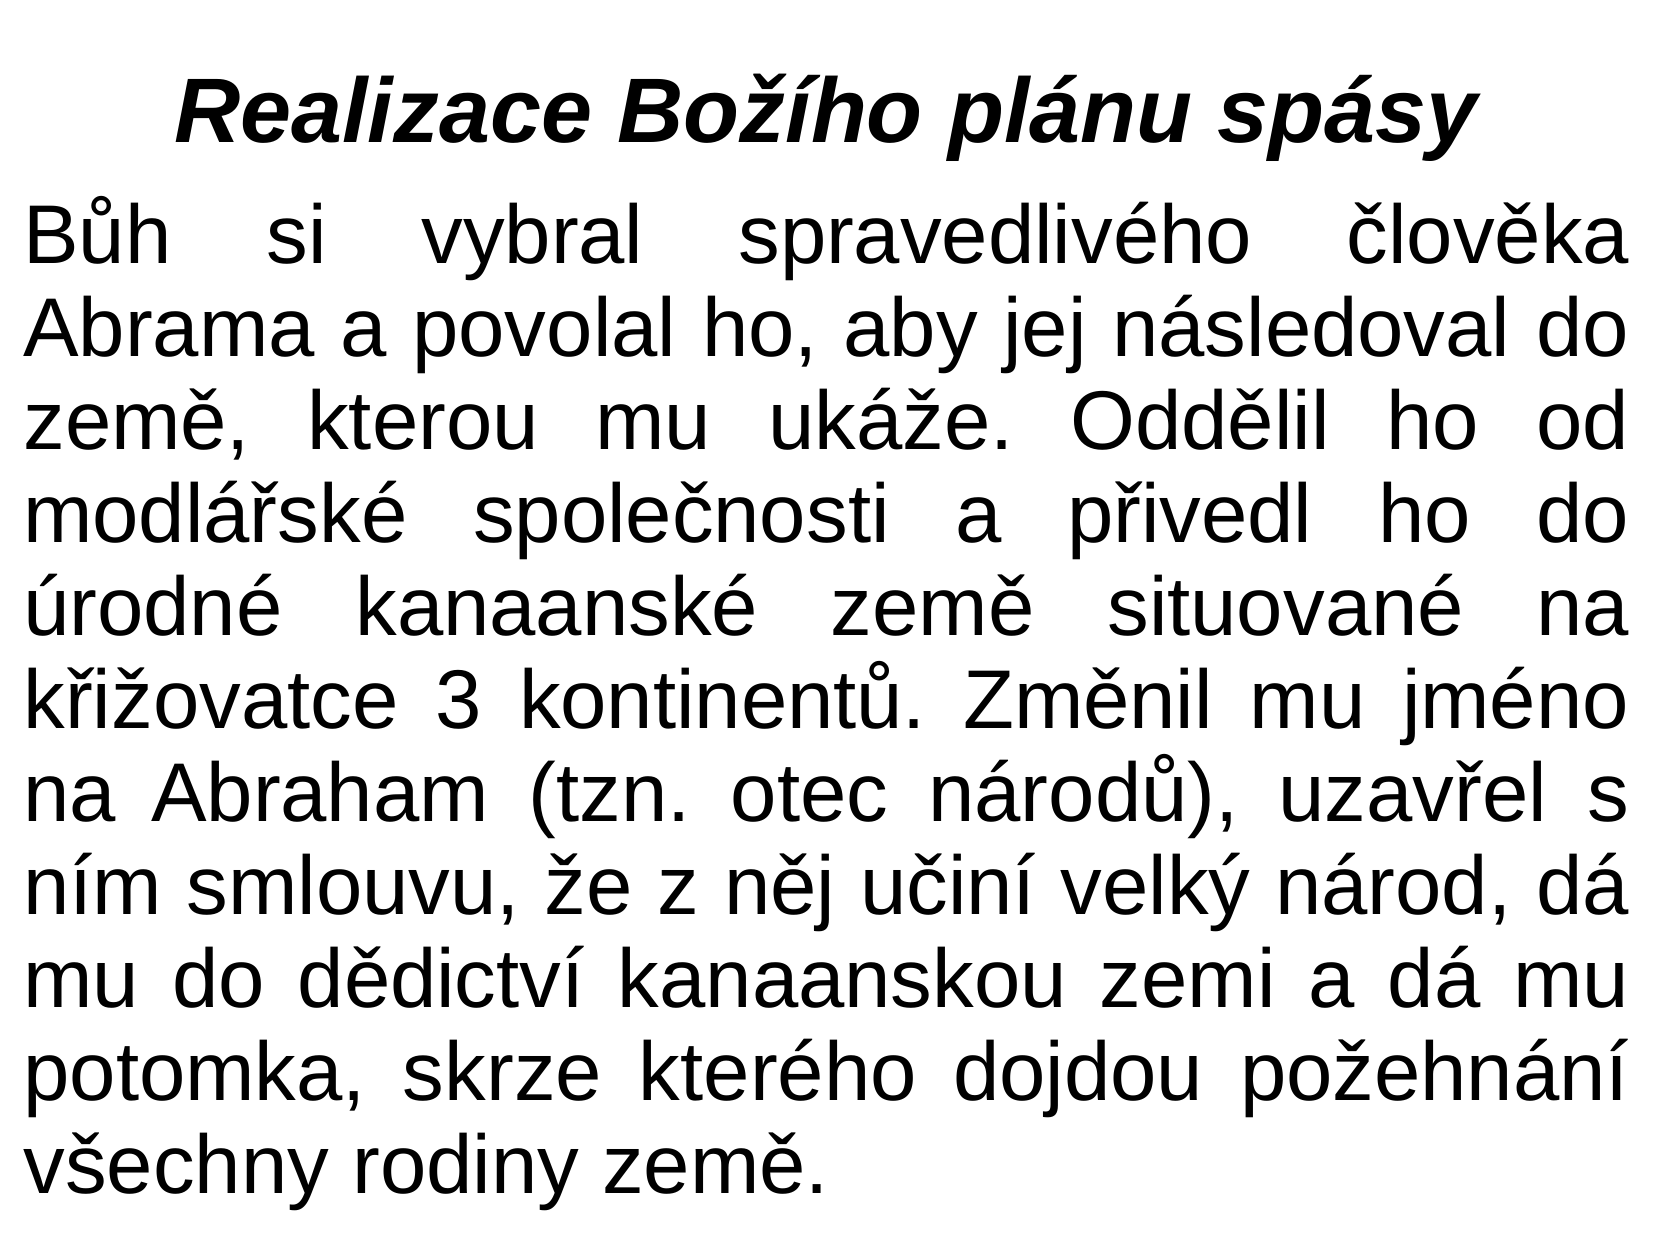

# Realizace Božího plánu spásy
Bůh si vybral spravedlivého člověka Abrama a povolal ho, aby jej následoval do země, kterou mu ukáže. Oddělil ho od modlářské společnosti a přivedl ho do úrodné kanaanské země situované na křižovatce 3 kontinentů. Změnil mu jméno na Abraham (tzn. otec národů), uzavřel s ním smlouvu, že z něj učiní velký národ, dá mu do dědictví kanaanskou zemi a dá mu potomka, skrze kterého dojdou požehnání všechny rodiny země.